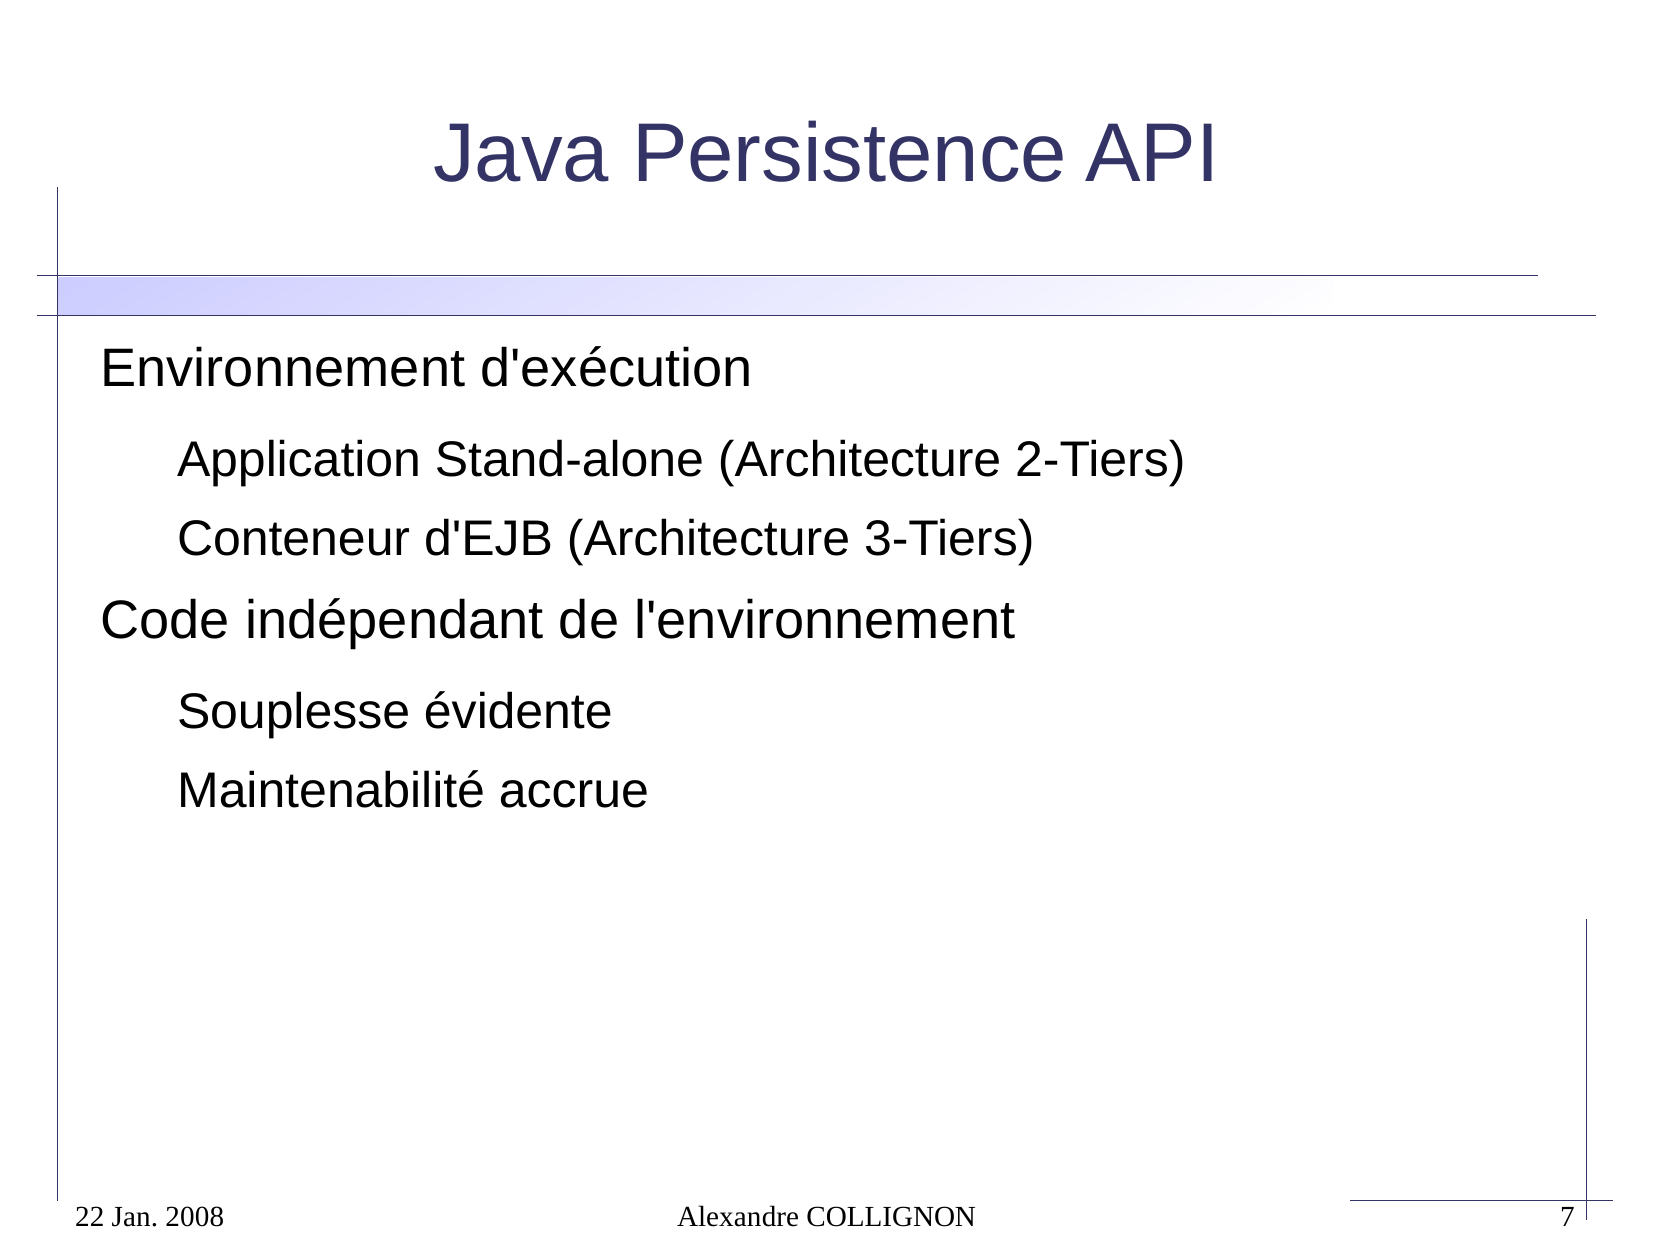

# Java Persistence API
Environnement d'exécution
Application Stand-alone (Architecture 2-Tiers)
Conteneur d'EJB (Architecture 3-Tiers)
Code indépendant de l'environnement
Souplesse évidente
Maintenabilité accrue
22 Jan. 2008
Alexandre COLLIGNON
7